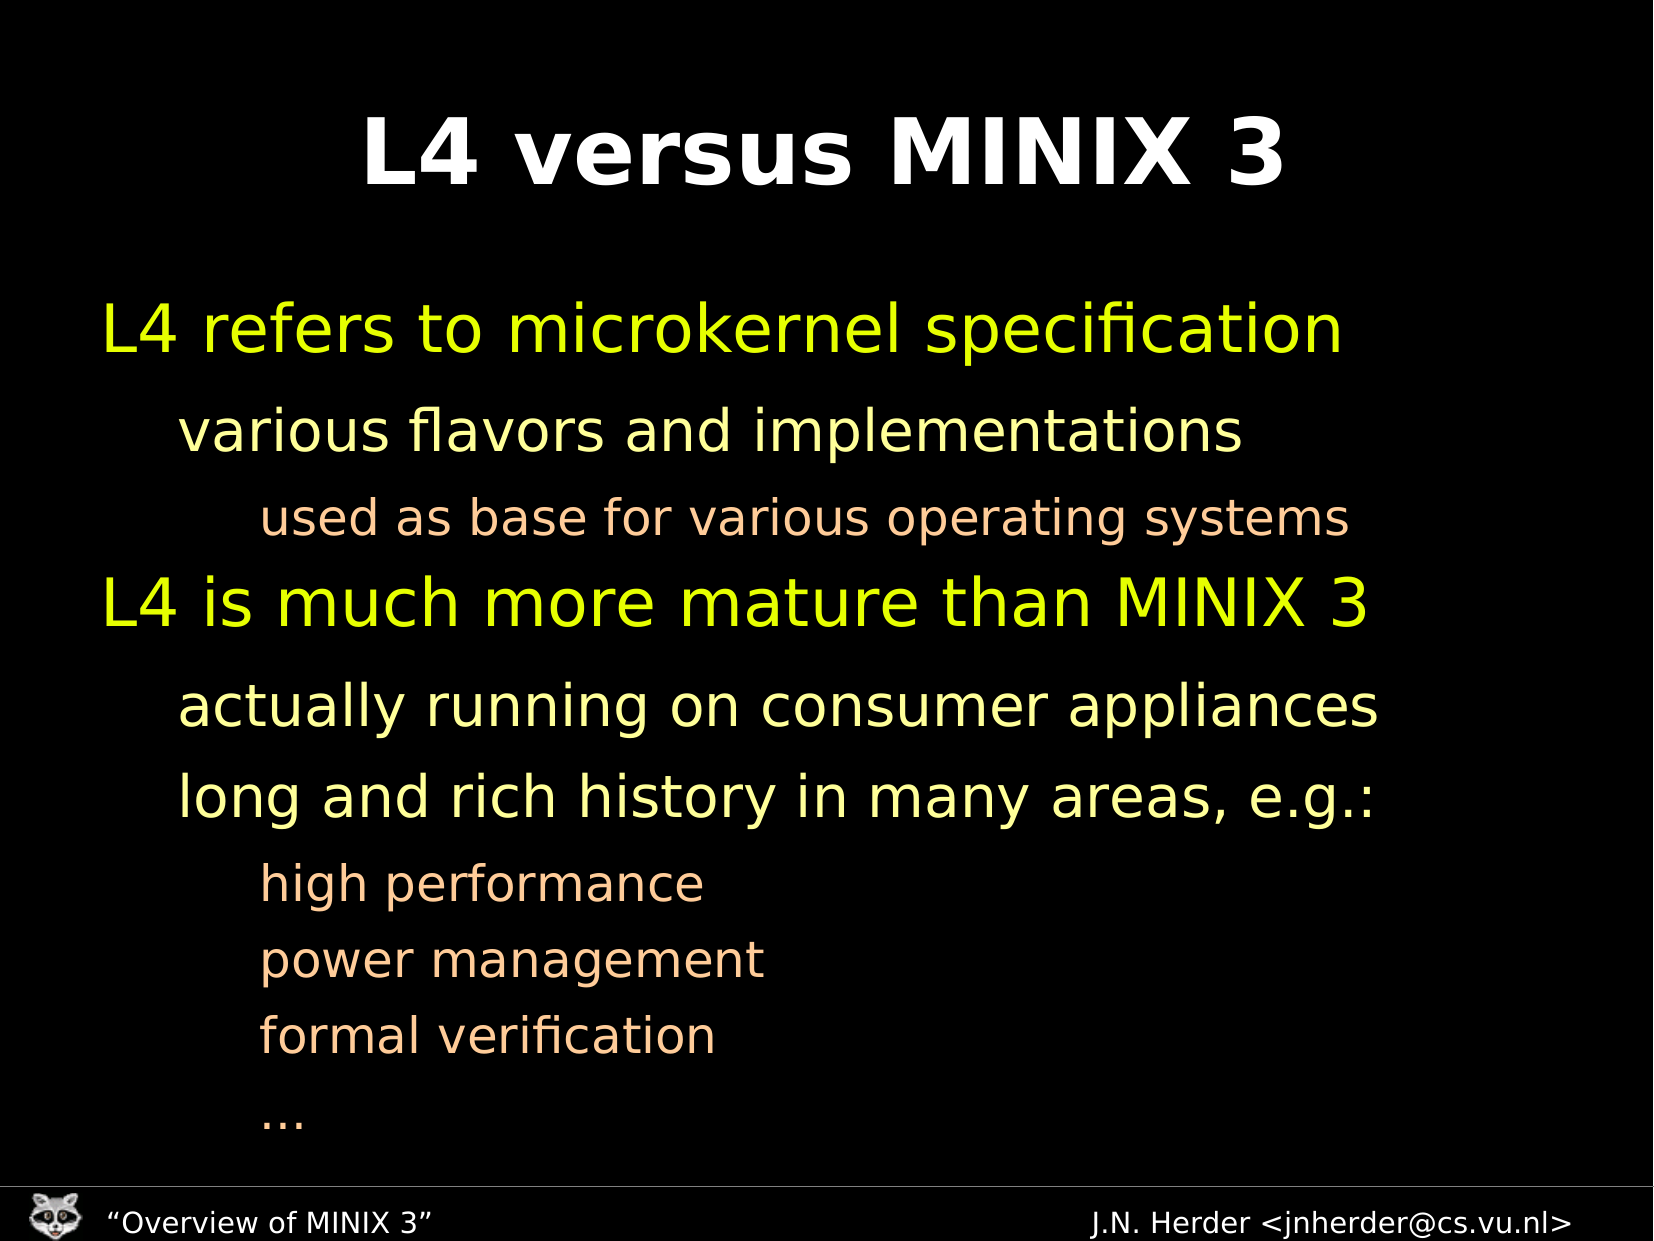

# L4 versus MINIX 3
L4 refers to microkernel specification
various flavors and implementations
used as base for various operating systems
L4 is much more mature than MINIX 3
actually running on consumer appliances
long and rich history in many areas, e.g.:
high performance
power management
formal verification
...